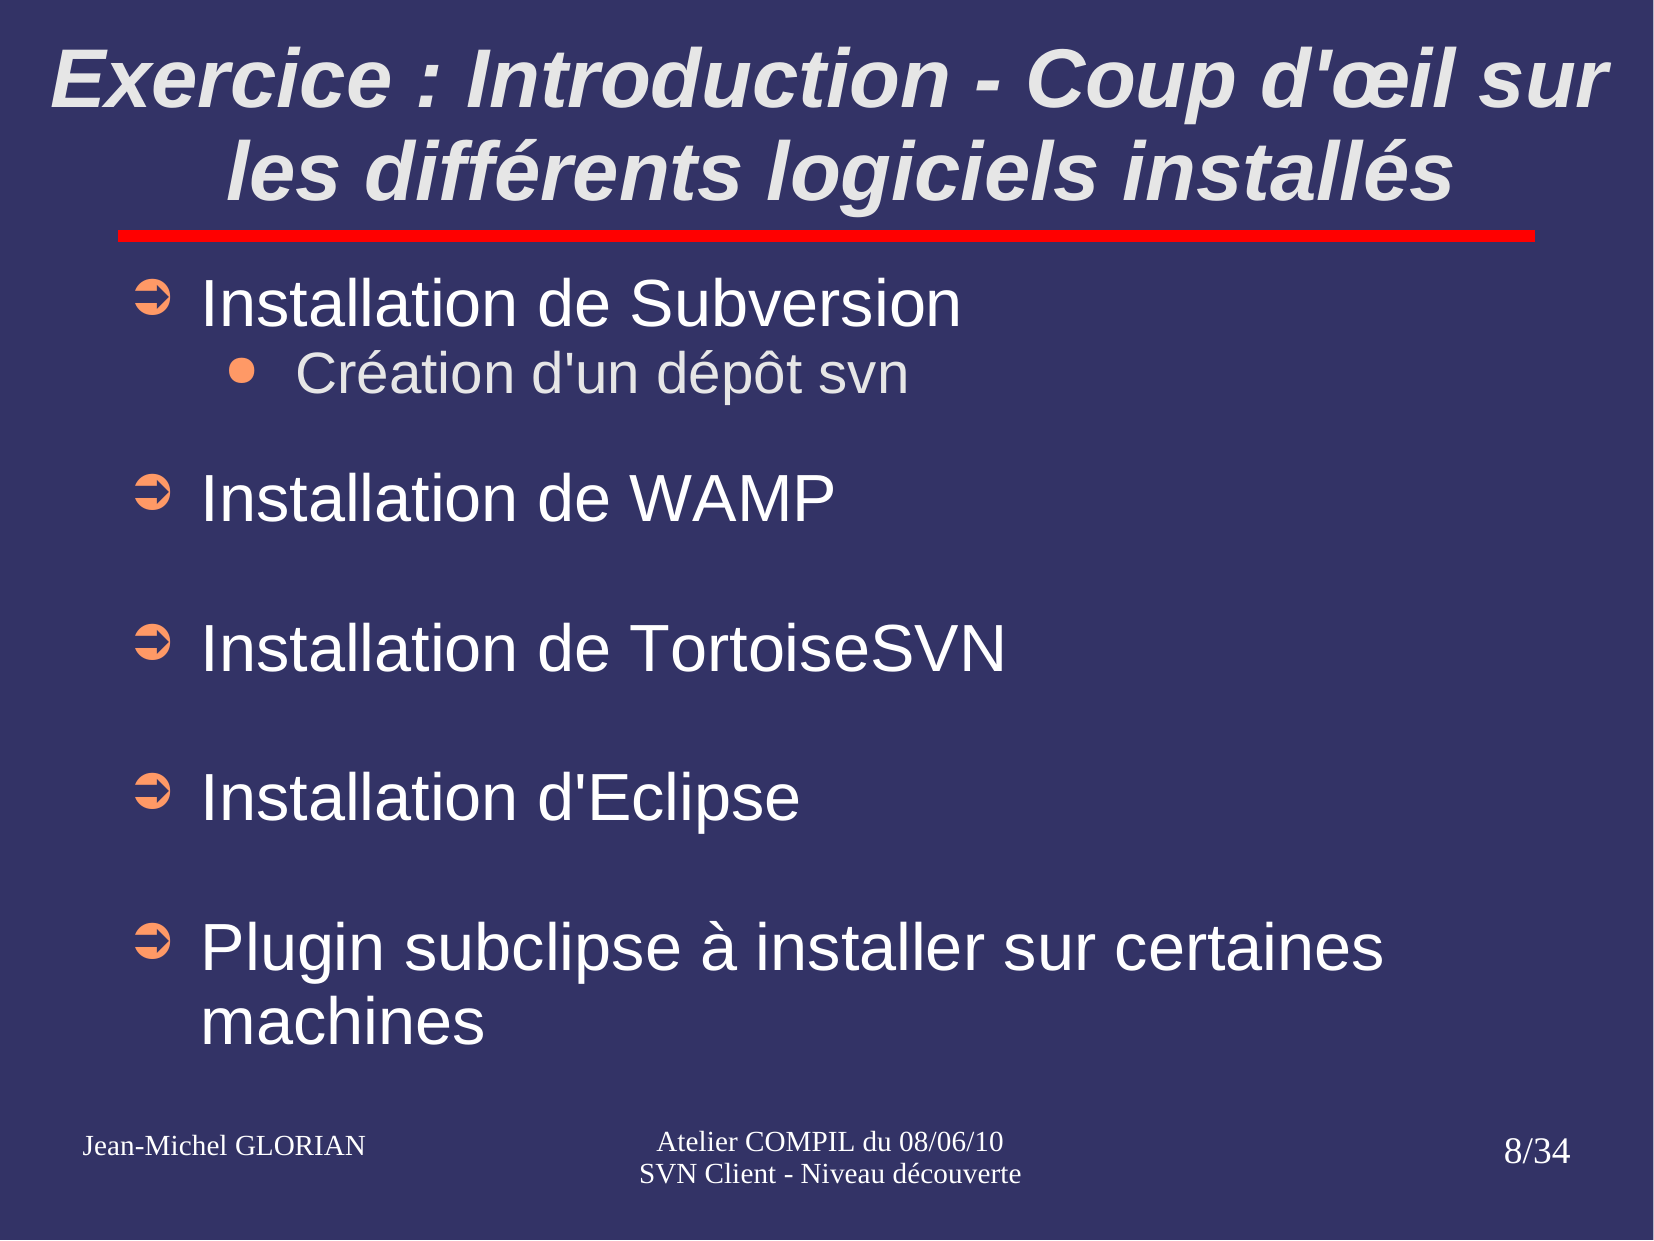

# Exercice : Introduction - Coup d'œil sur les différents logiciels installés
Installation de Subversion
Création d'un dépôt svn
Installation de WAMP
Installation de TortoiseSVN
Installation d'Eclipse
Plugin subclipse à installer sur certaines
machines